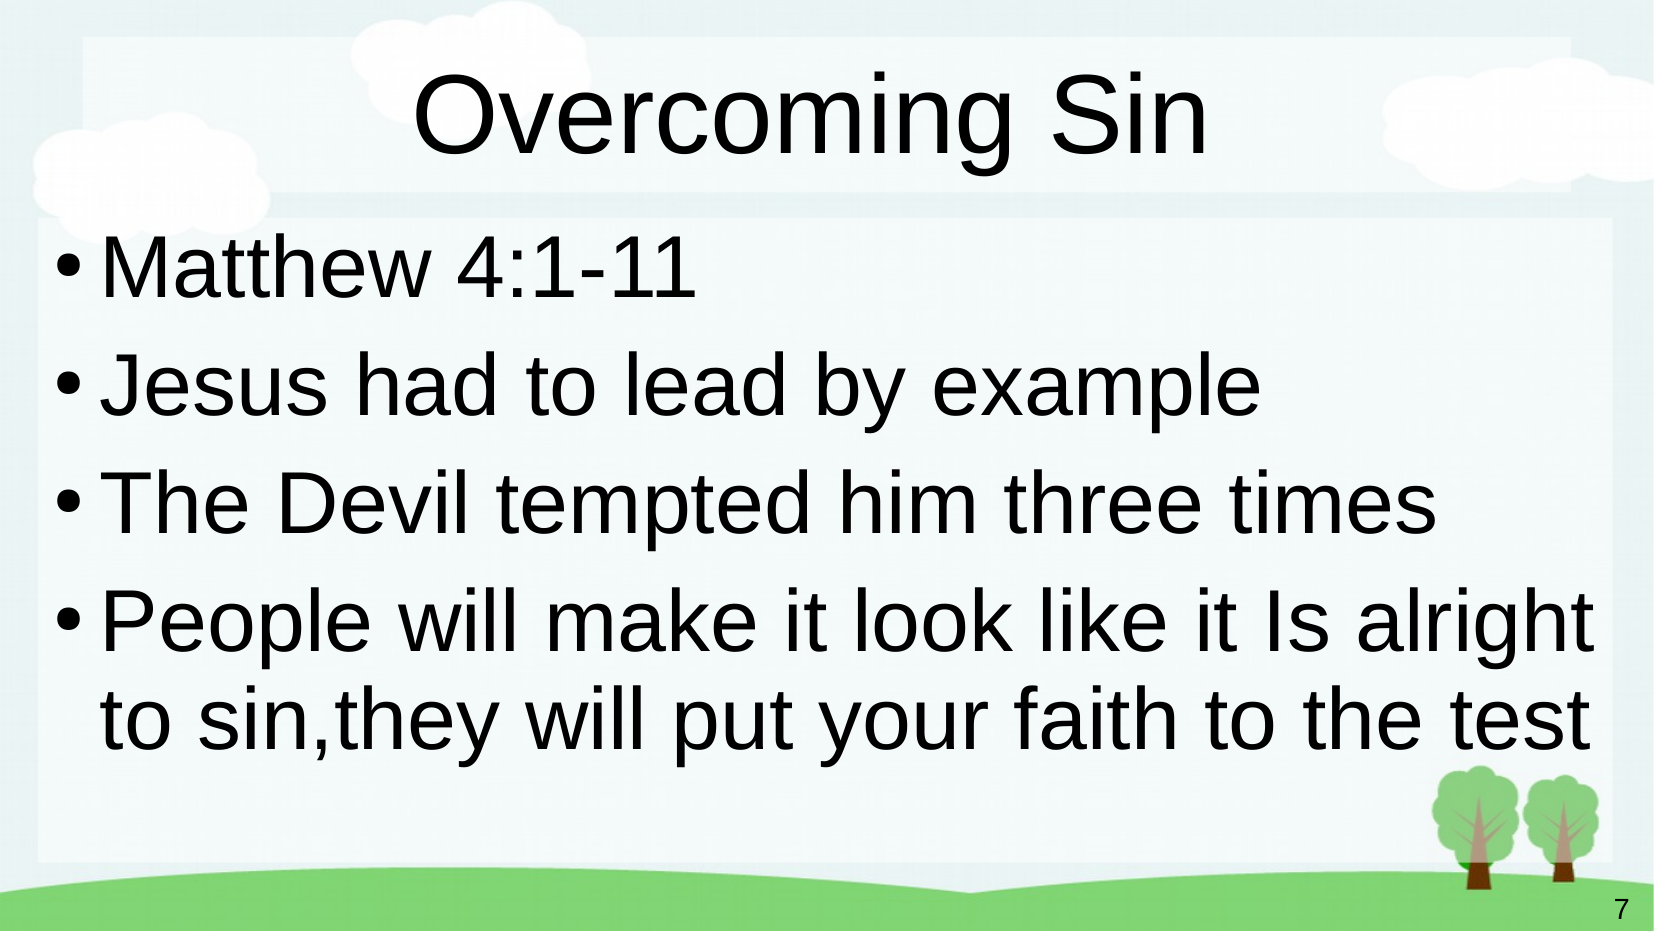

# Overcoming Sin
Matthew 4:1-11
Jesus had to lead by example
The Devil tempted him three times
People will make it look like it Is alright to sin,they will put your faith to the test
7